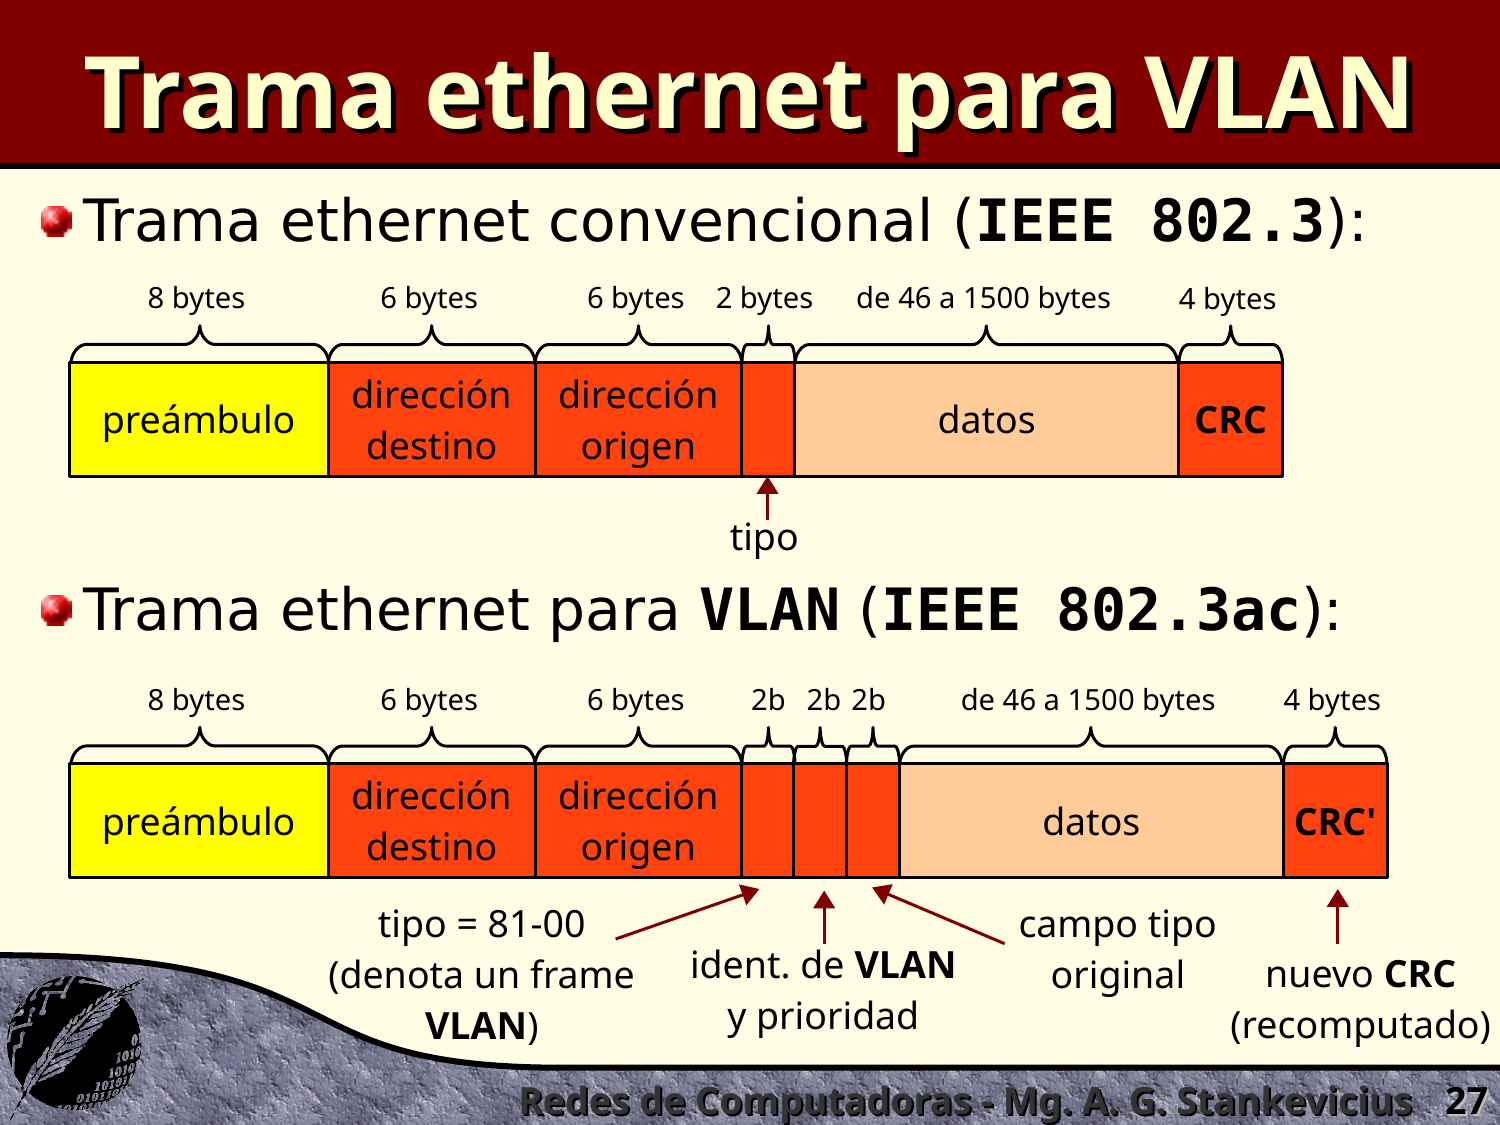

# Trama ethernet para VLAN
Trama ethernet convencional (IEEE 802.3):
Trama ethernet para VLAN (IEEE 802.3ac):
8 bytes
6 bytes
6 bytes
2 bytes
de 46 a 1500 bytes
4 bytes
dirección
destino
dirección
origen
preámbulo
datos
CRC
tipo
8 bytes
6 bytes
6 bytes
2b
2b
2b
de 46 a 1500 bytes
4 bytes
dirección
destino
dirección
origen
preámbulo
datos
CRC'
tipo = 81-00
(denota un frame
VLAN)
campo tipo
original
ident. de VLAN
y prioridad
nuevo CRC
(recomputado)
27